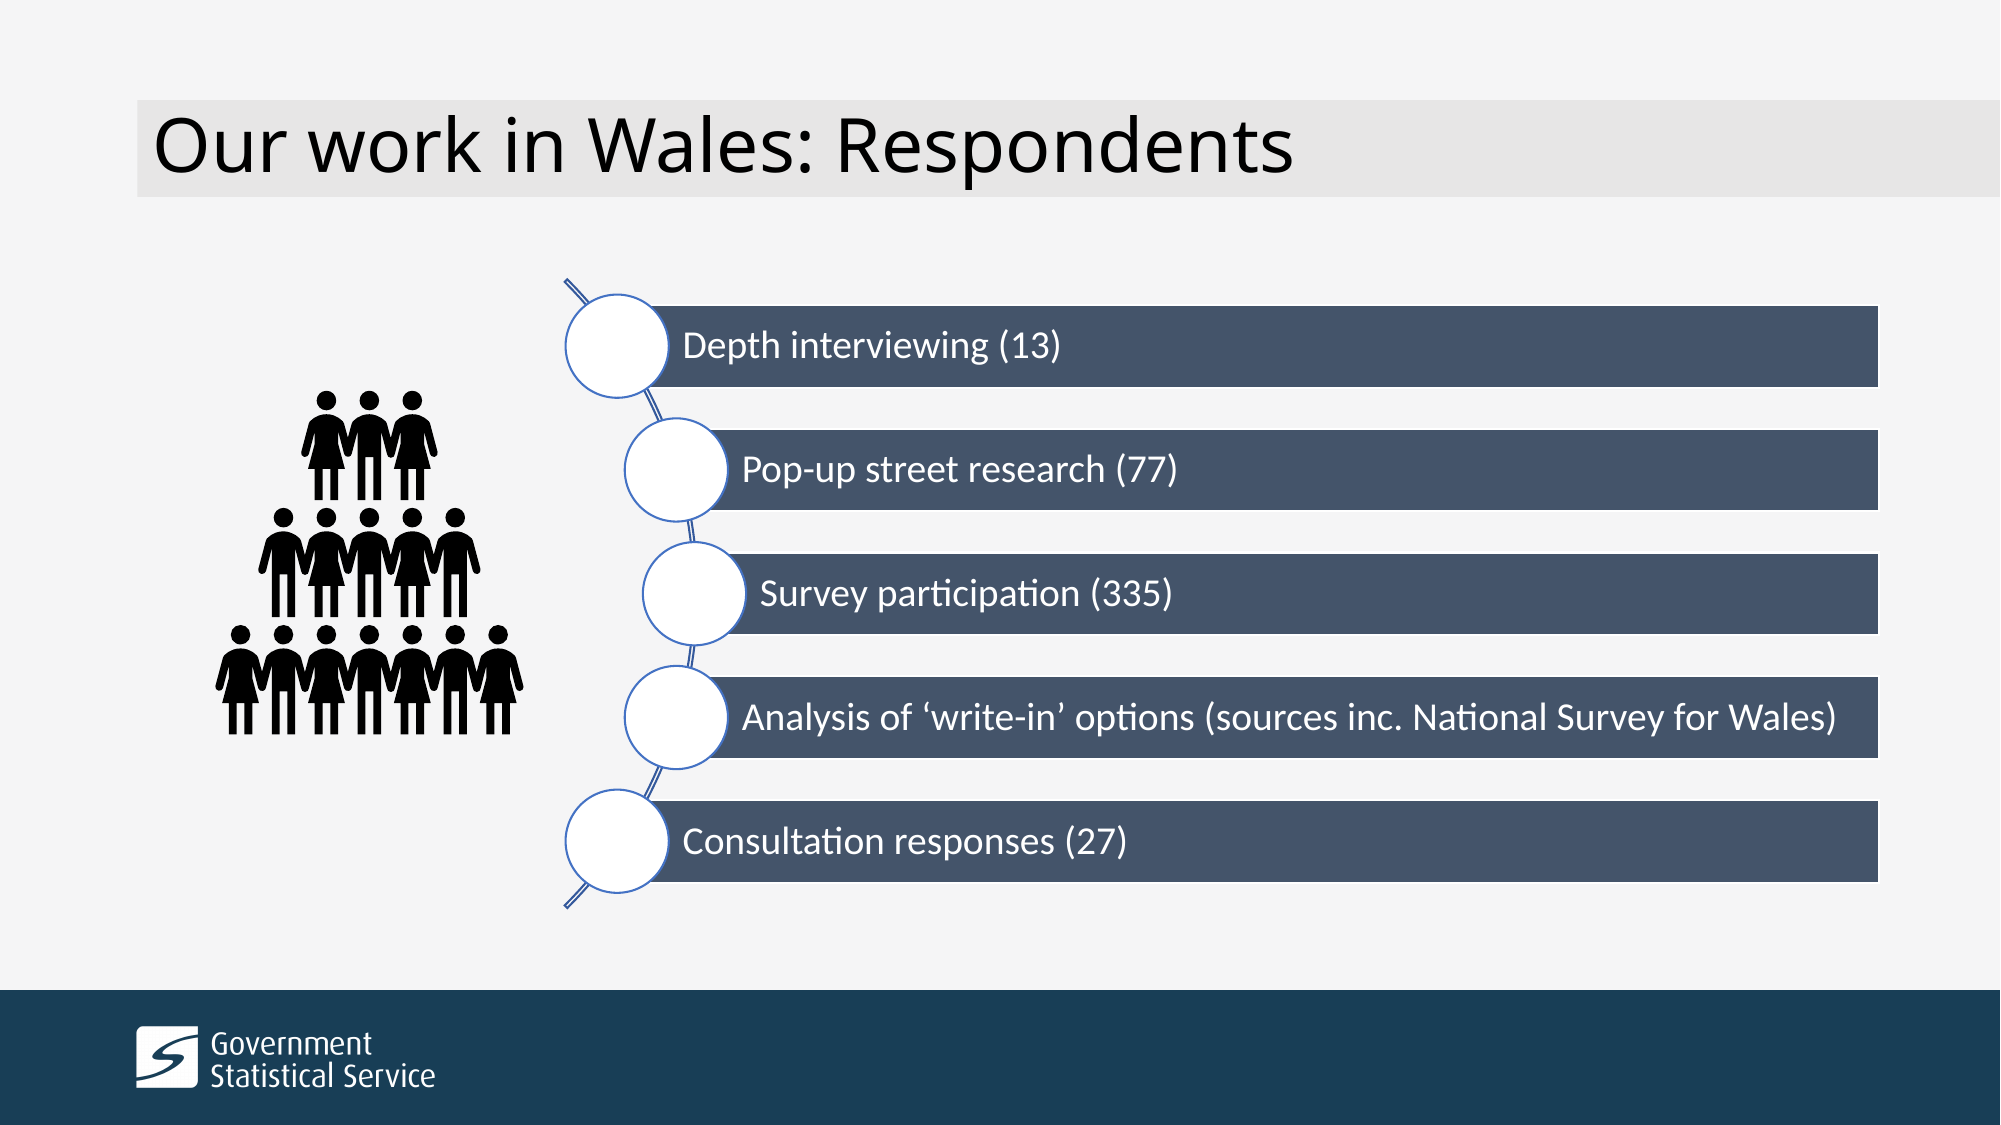

# Our work in Wales: Respondents
Depth interviewing (13)
Pop-up street research (77)
Survey participation (335)
Analysis of ‘write-in’ options (sources inc. National Survey for Wales)
Consultation responses (27)